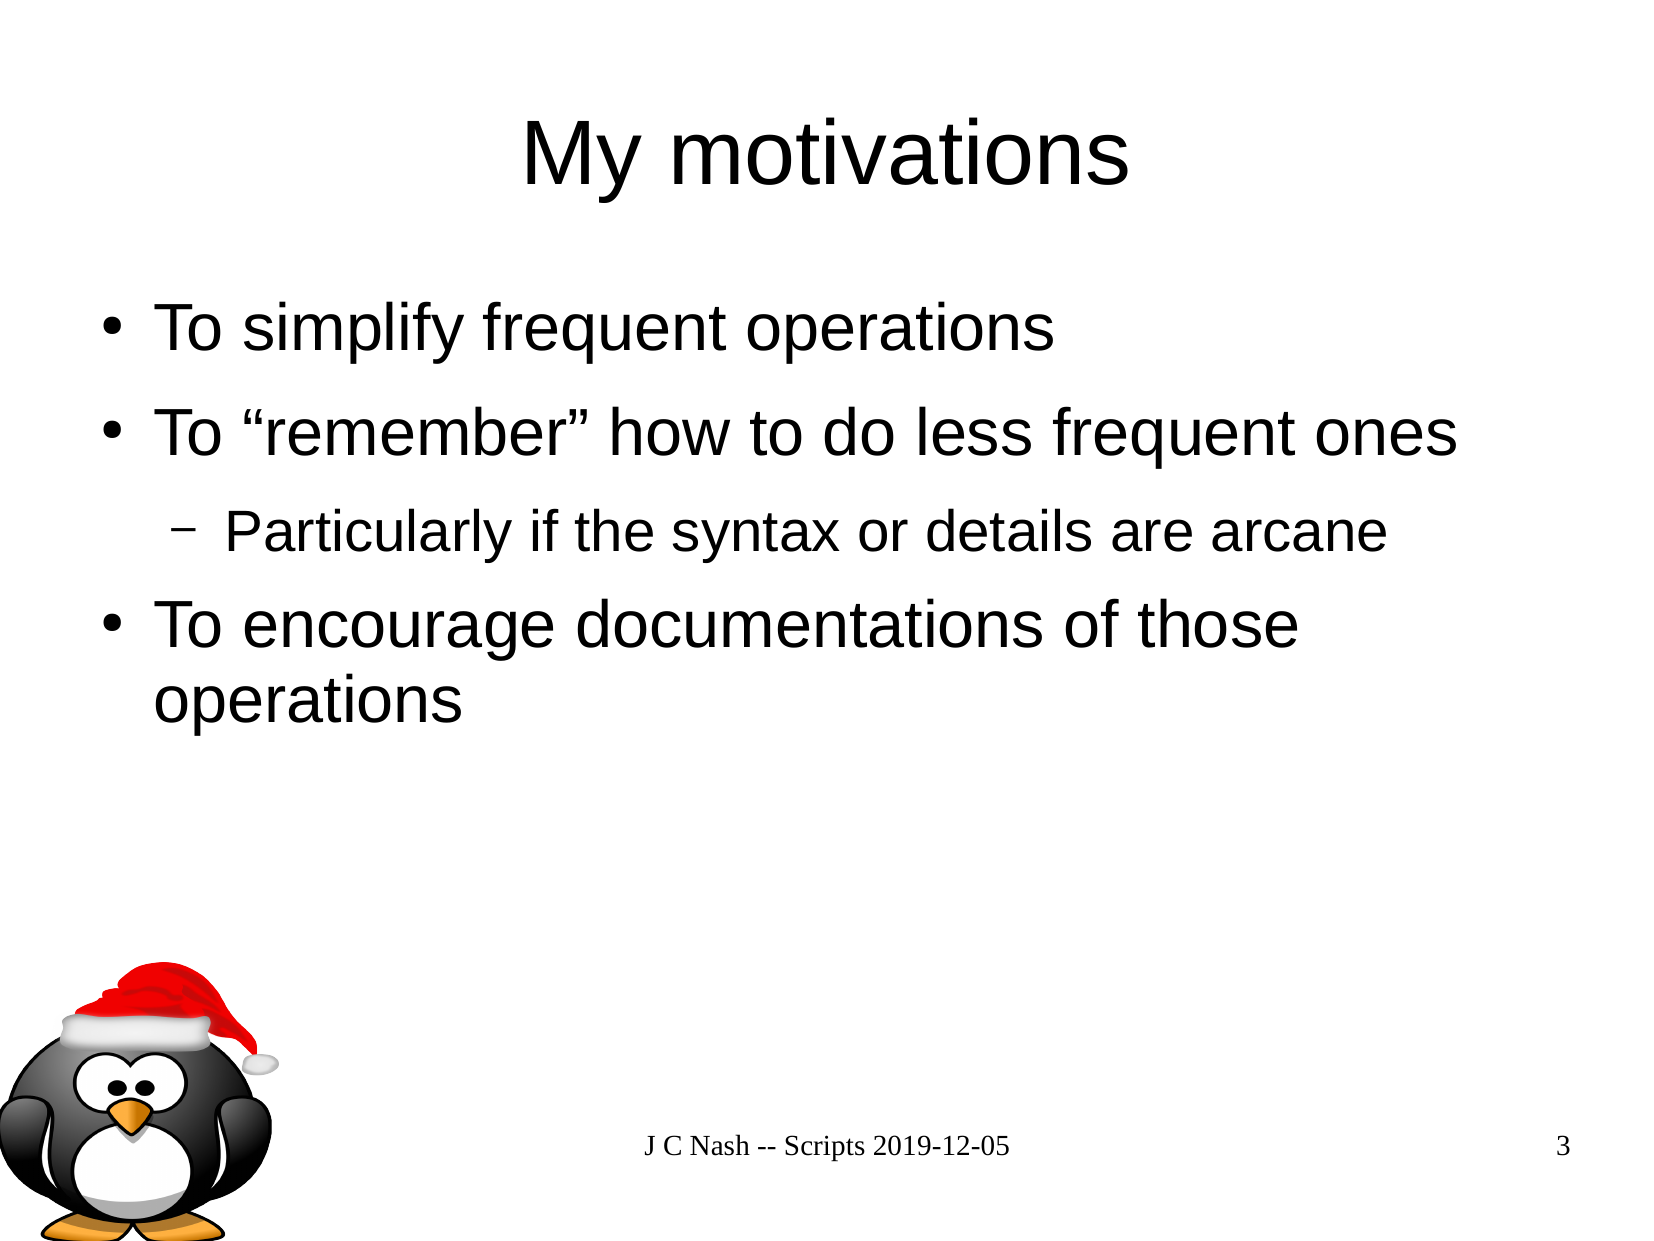

# My motivations
To simplify frequent operations
To “remember” how to do less frequent ones
Particularly if the syntax or details are arcane
To encourage documentations of those operations
3